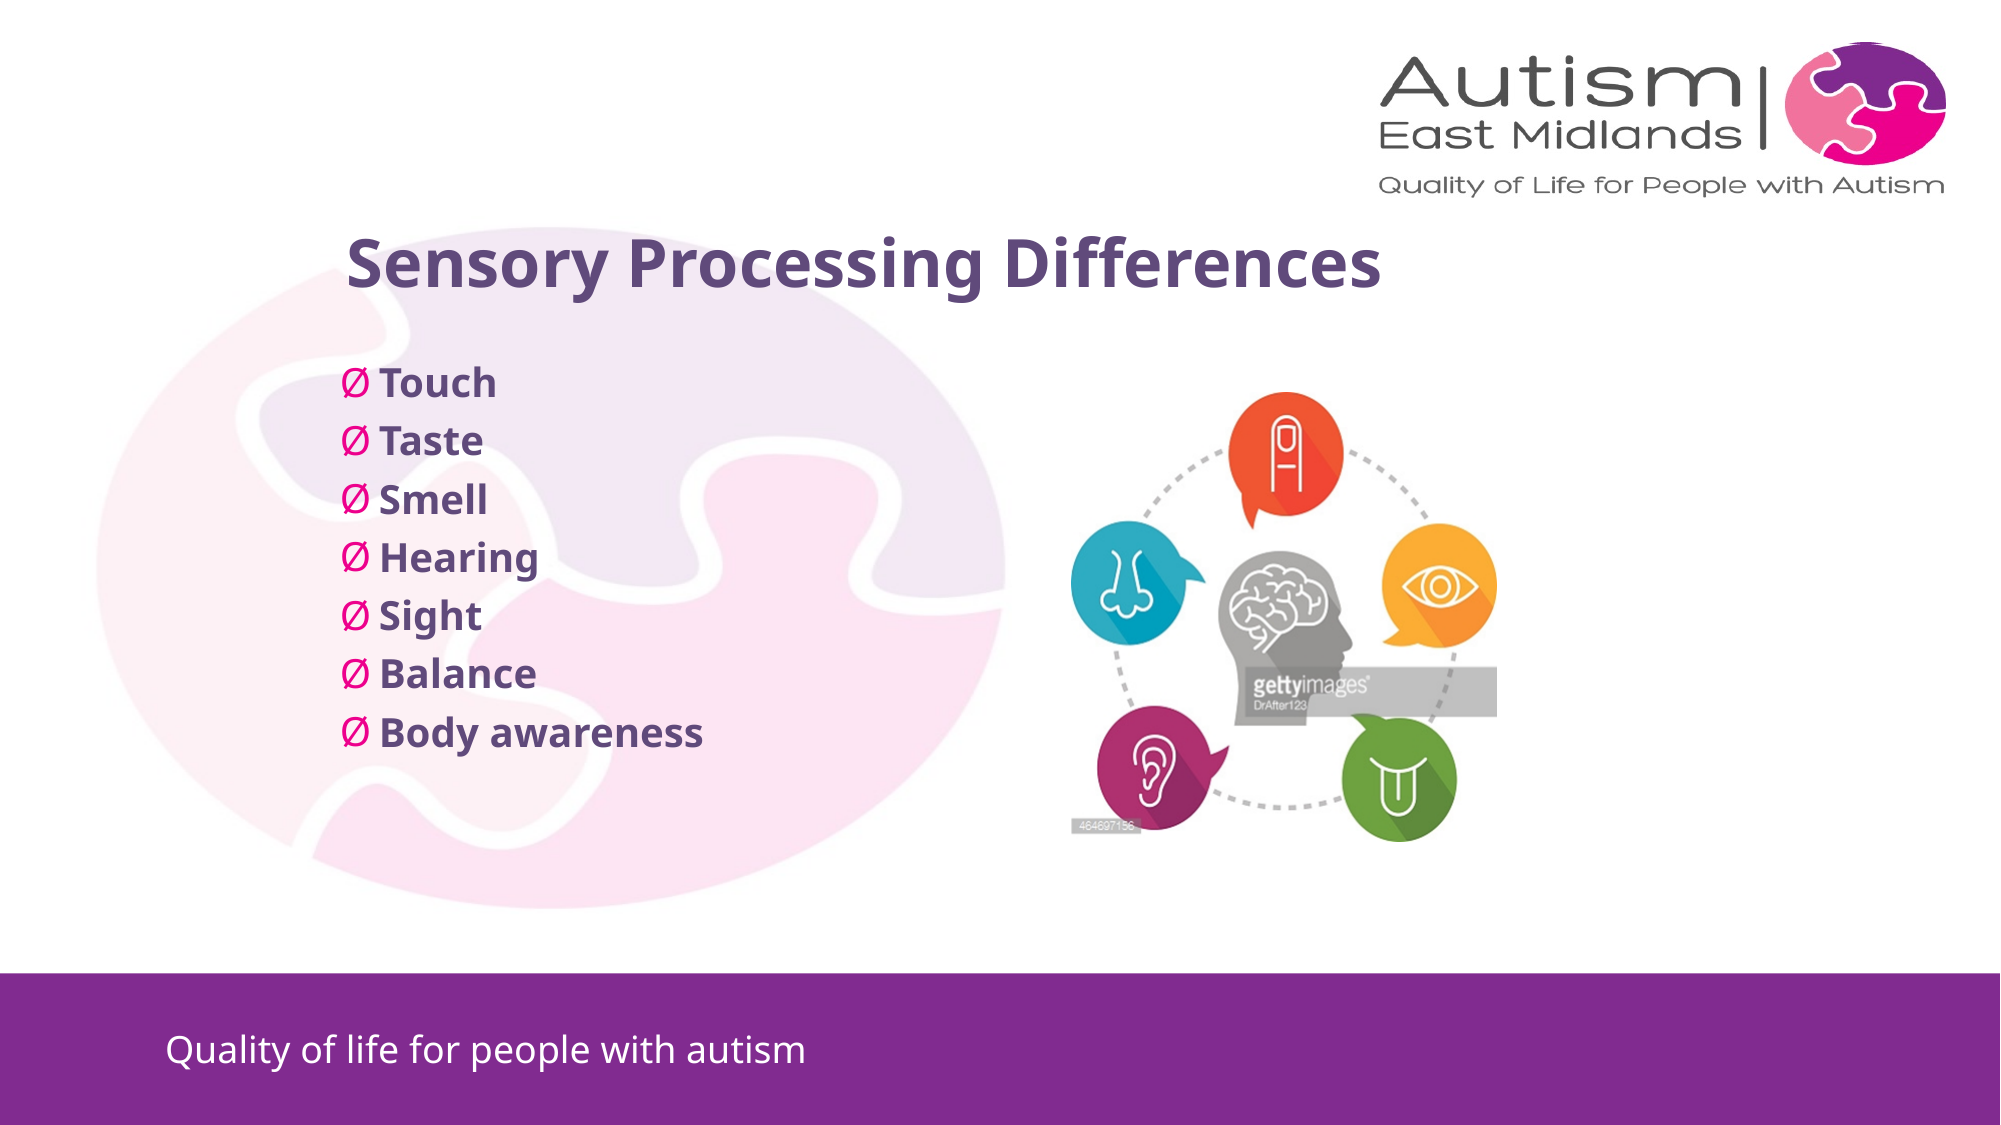

# Sensory Processing Differences
Touch
Taste
Smell
Hearing
Sight
Balance
Body awareness